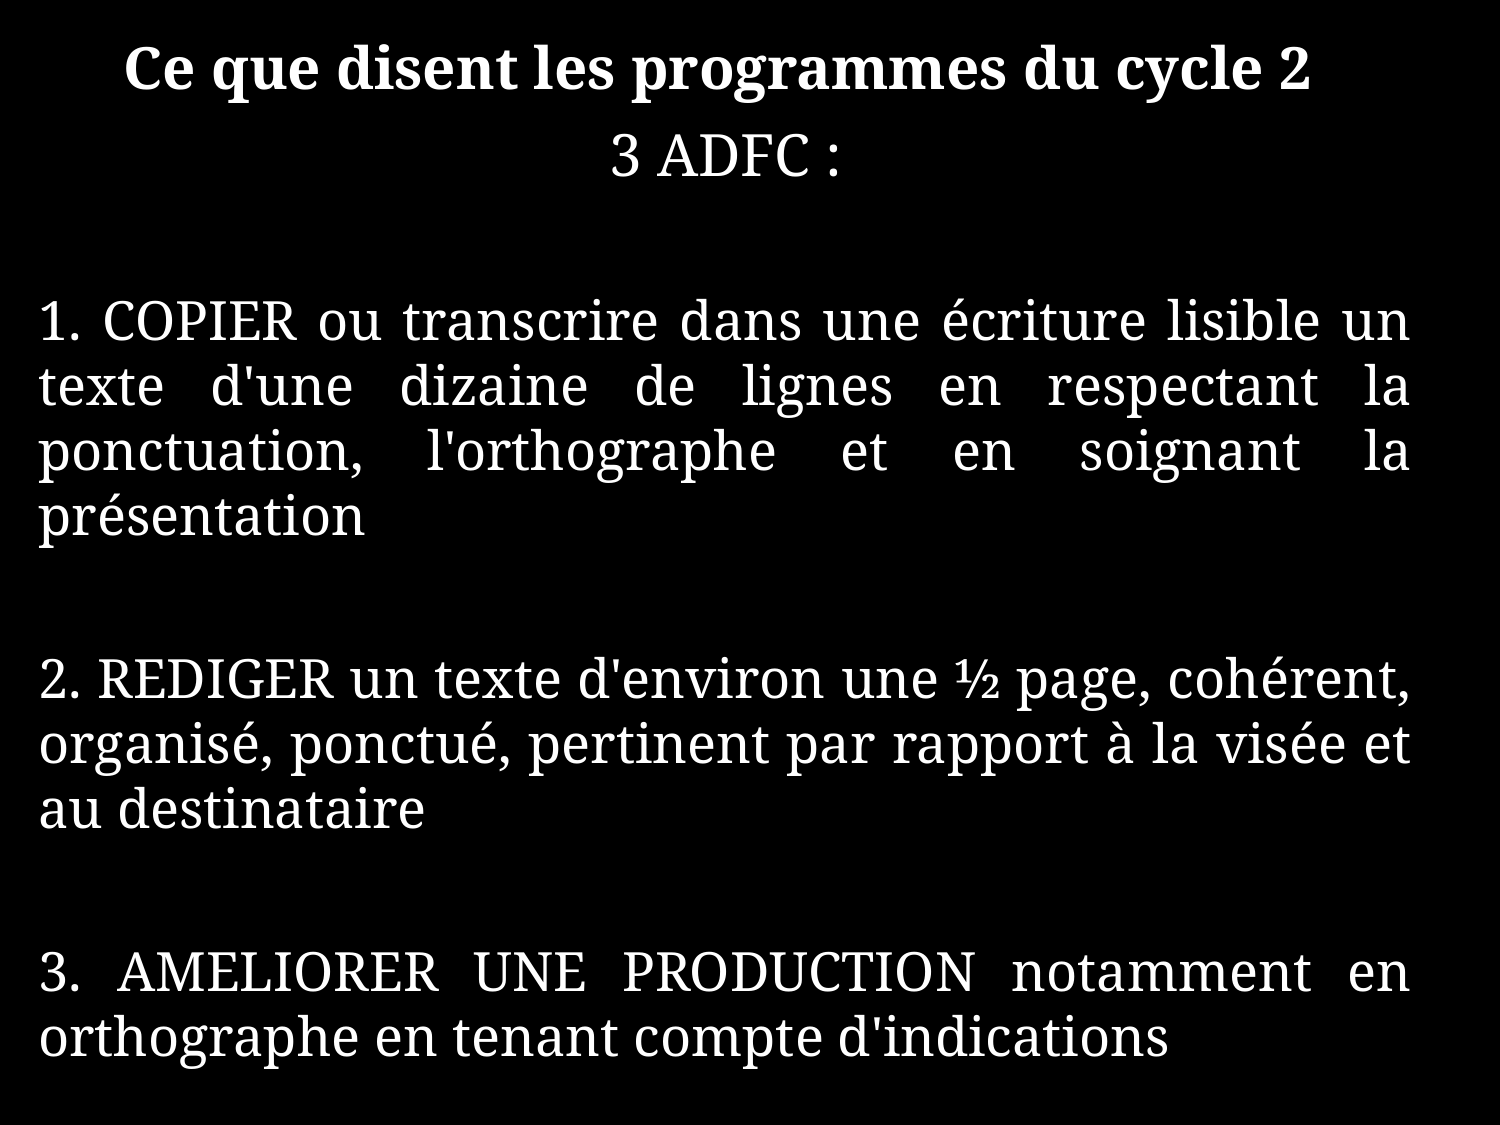

# Ce que disent les programmes du cycle 2
3 ADFC :
1. COPIER ou transcrire dans une écriture lisible un texte d'une dizaine de lignes en respectant la ponctuation, l'orthographe et en soignant la présentation
2. REDIGER un texte d'environ une ½ page, cohérent, organisé, ponctué, pertinent par rapport à la visée et au destinataire
3. AMELIORER UNE PRODUCTION notamment en orthographe en tenant compte d'indications